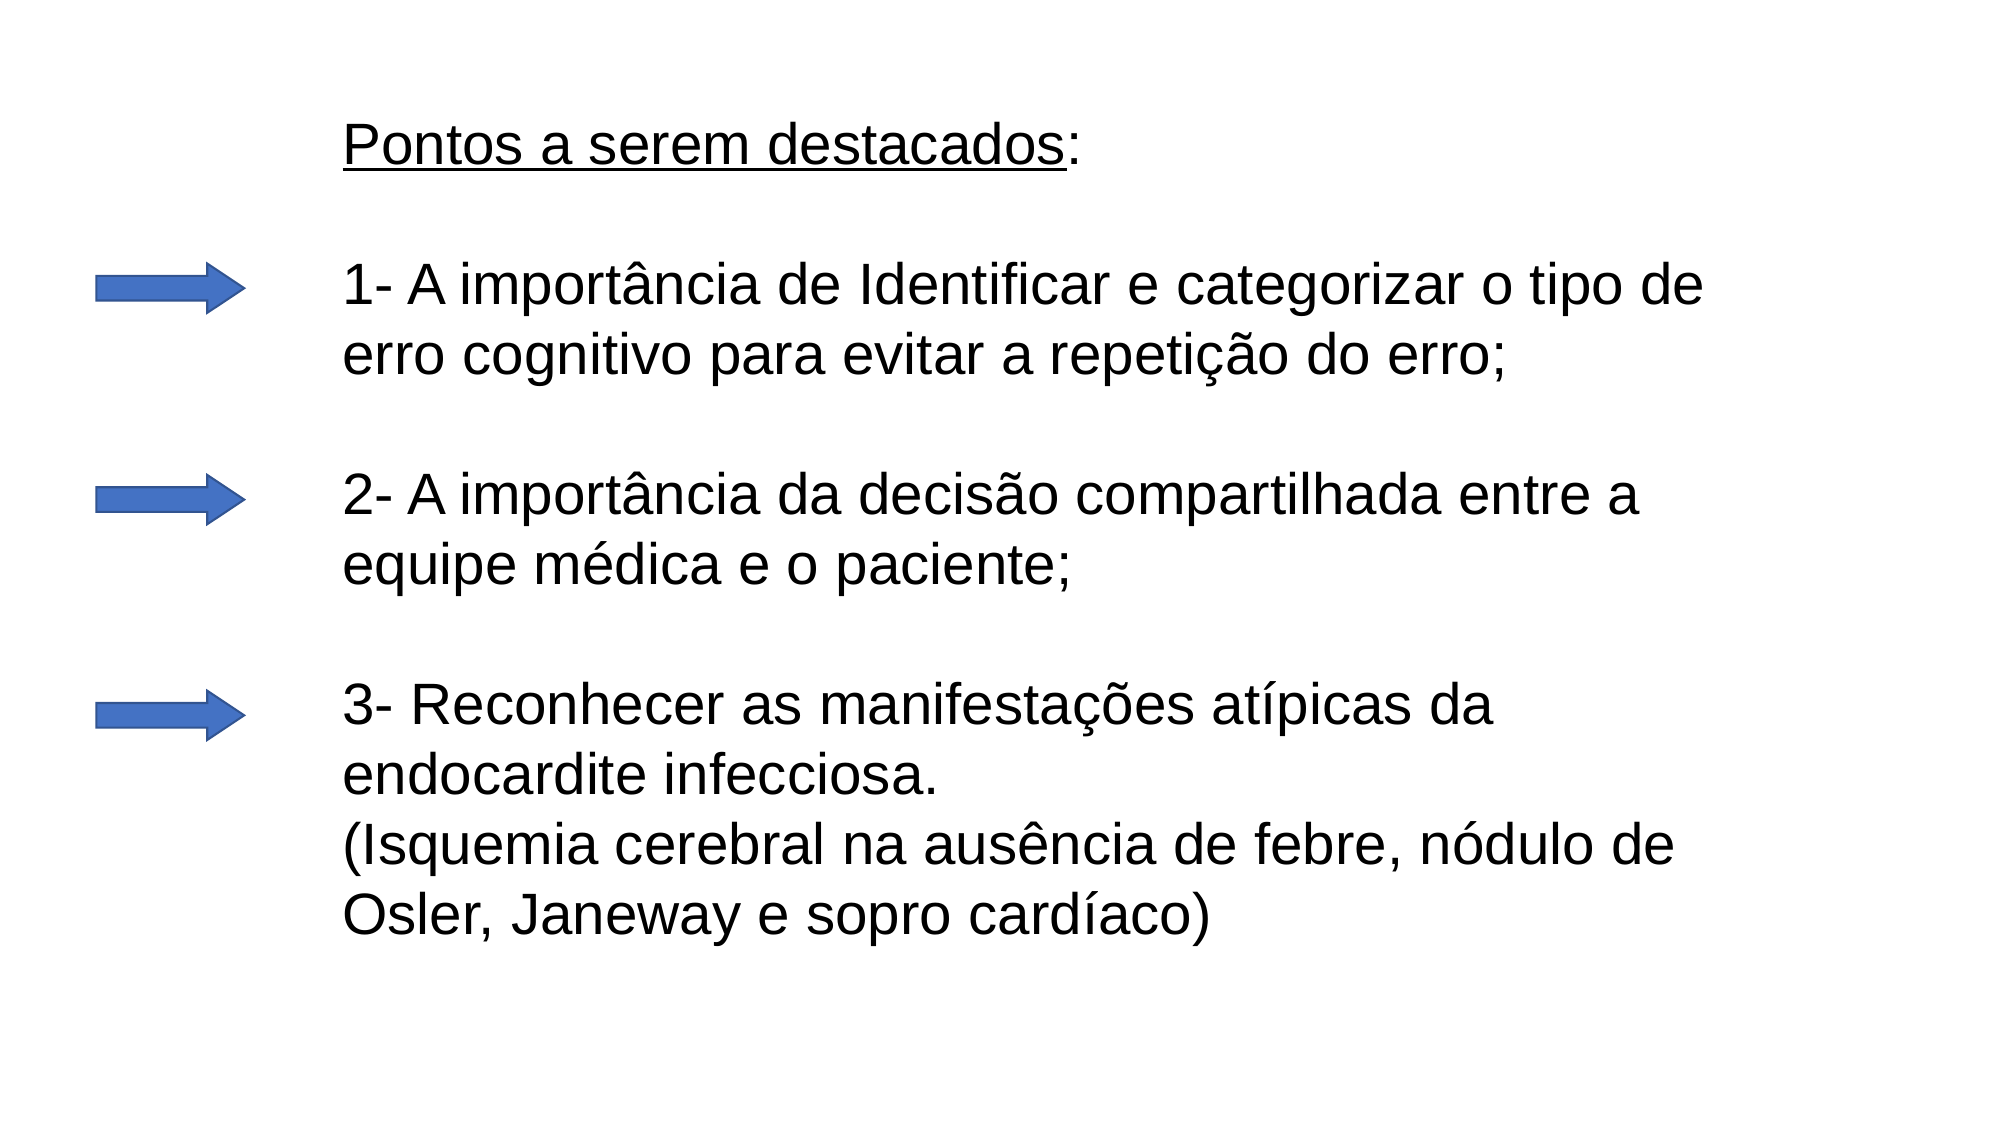

Pontos a serem destacados:
1- A importância de Identificar e categorizar o tipo de erro cognitivo para evitar a repetição do erro;
2- A importância da decisão compartilhada entre a equipe médica e o paciente;
3- Reconhecer as manifestações atípicas da endocardite infecciosa.
(Isquemia cerebral na ausência de febre, nódulo de Osler, Janeway e sopro cardíaco)